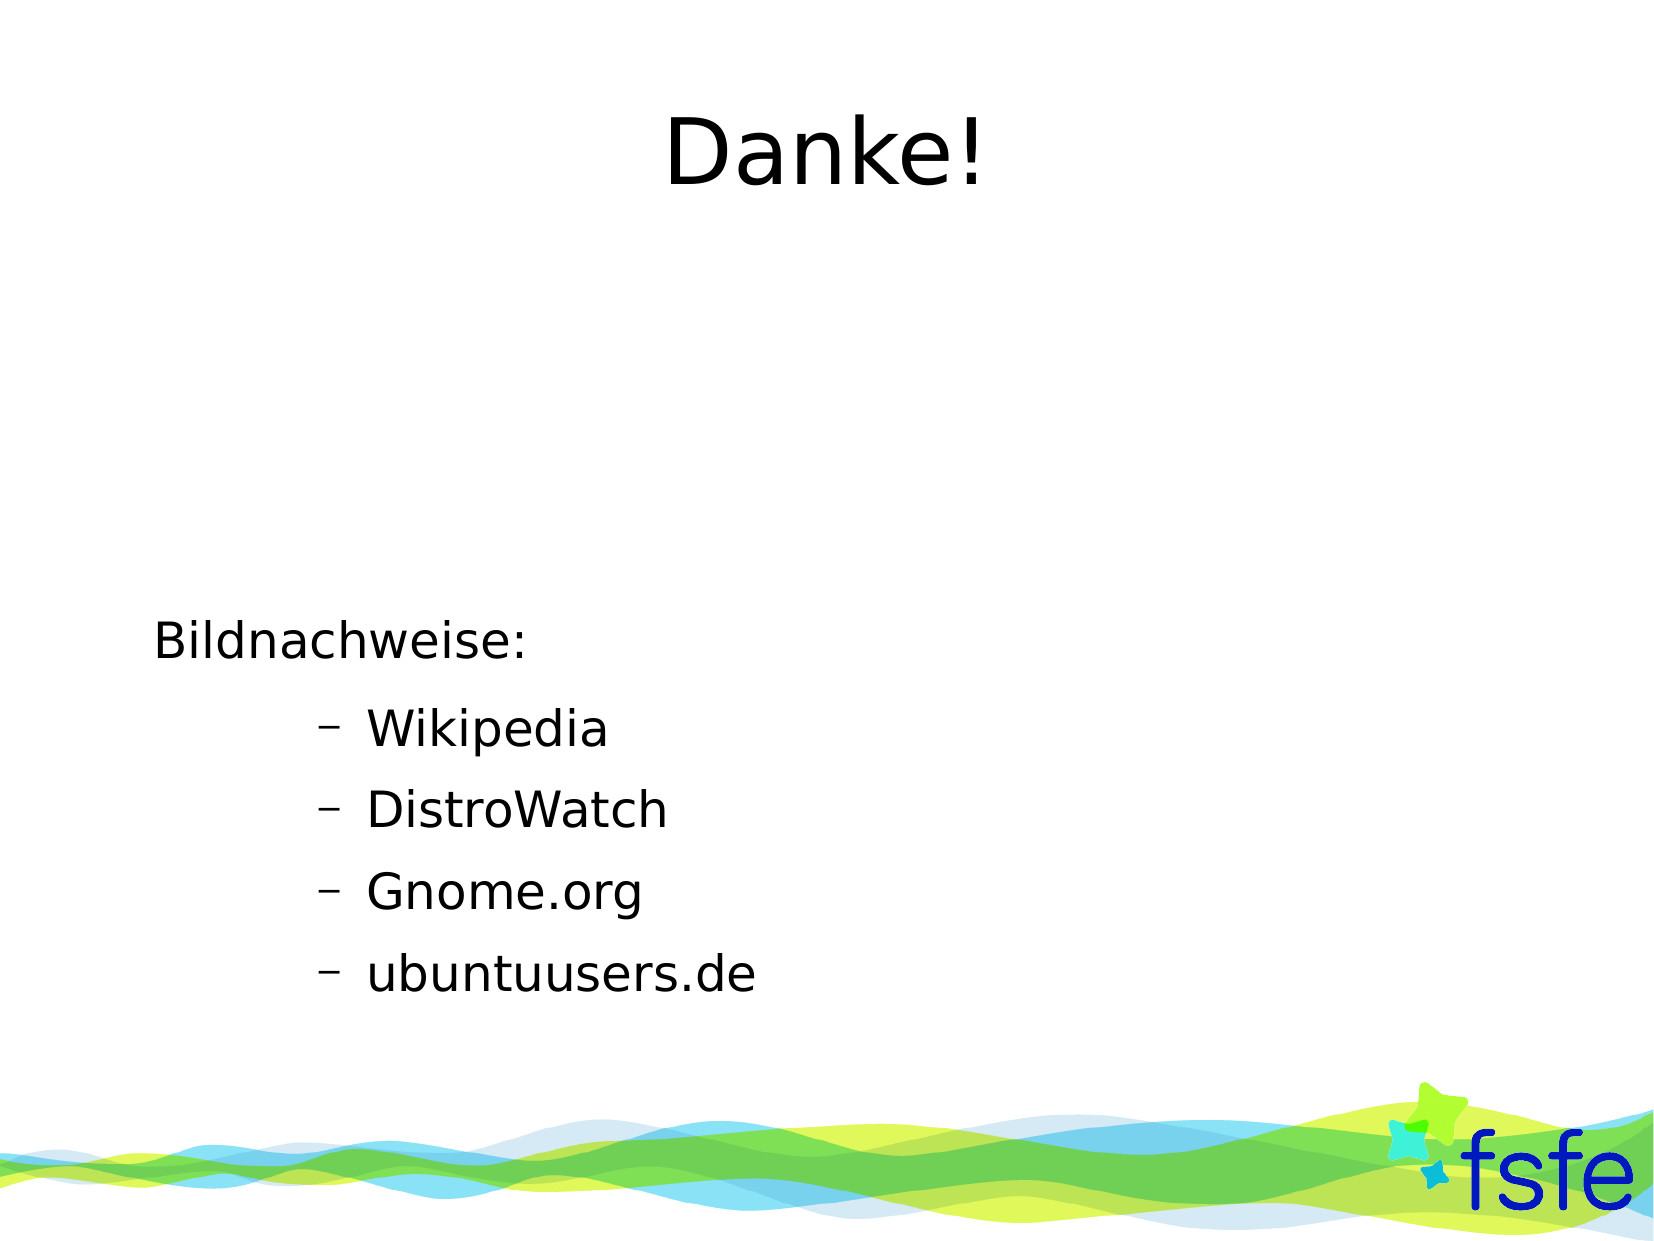

# Danke!
Bildnachweise:
Wikipedia
DistroWatch
Gnome.org
ubuntuusers.de